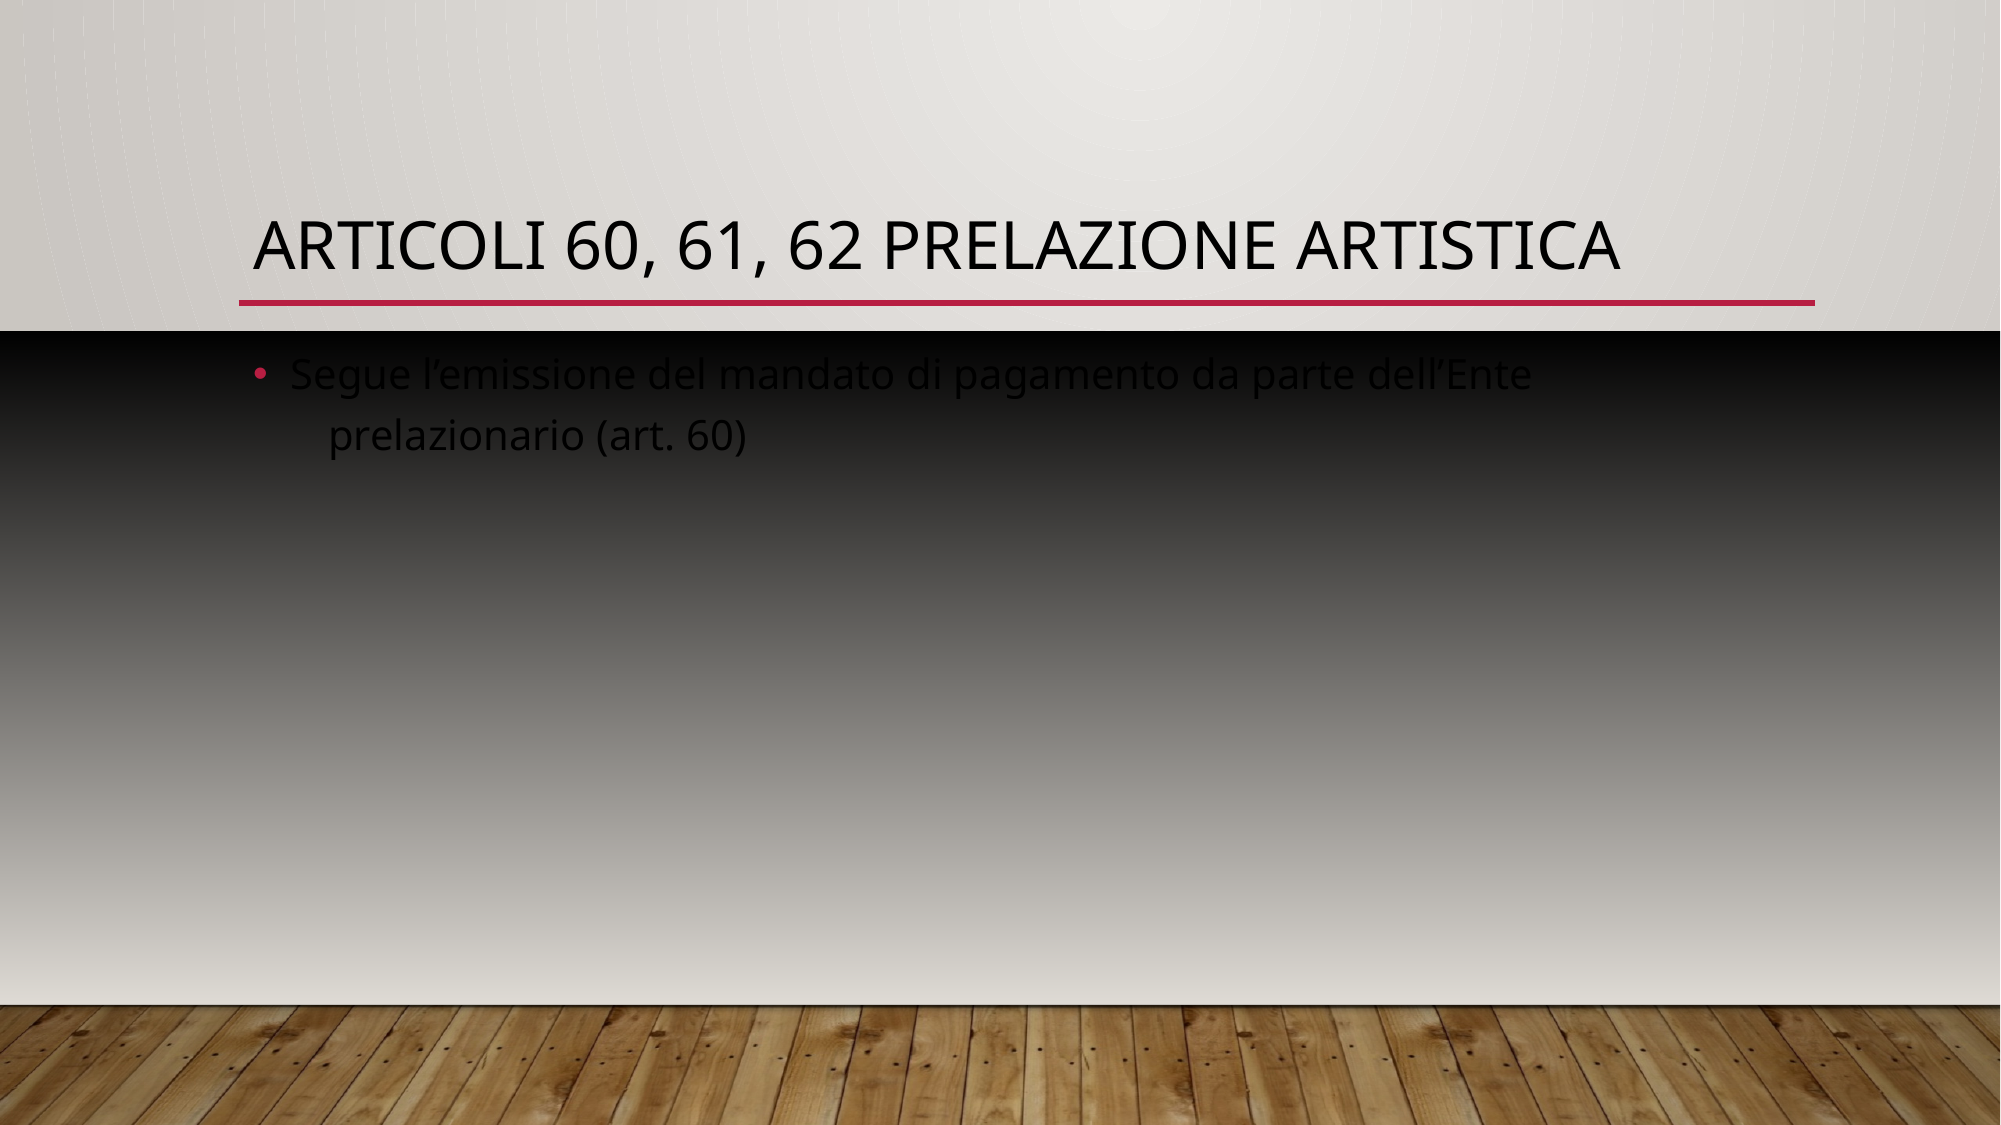

# Articoli 60, 61, 62 prelazione artistica
Segue l’emissione del mandato di pagamento da parte dell’Ente prelazionario (art. 60)